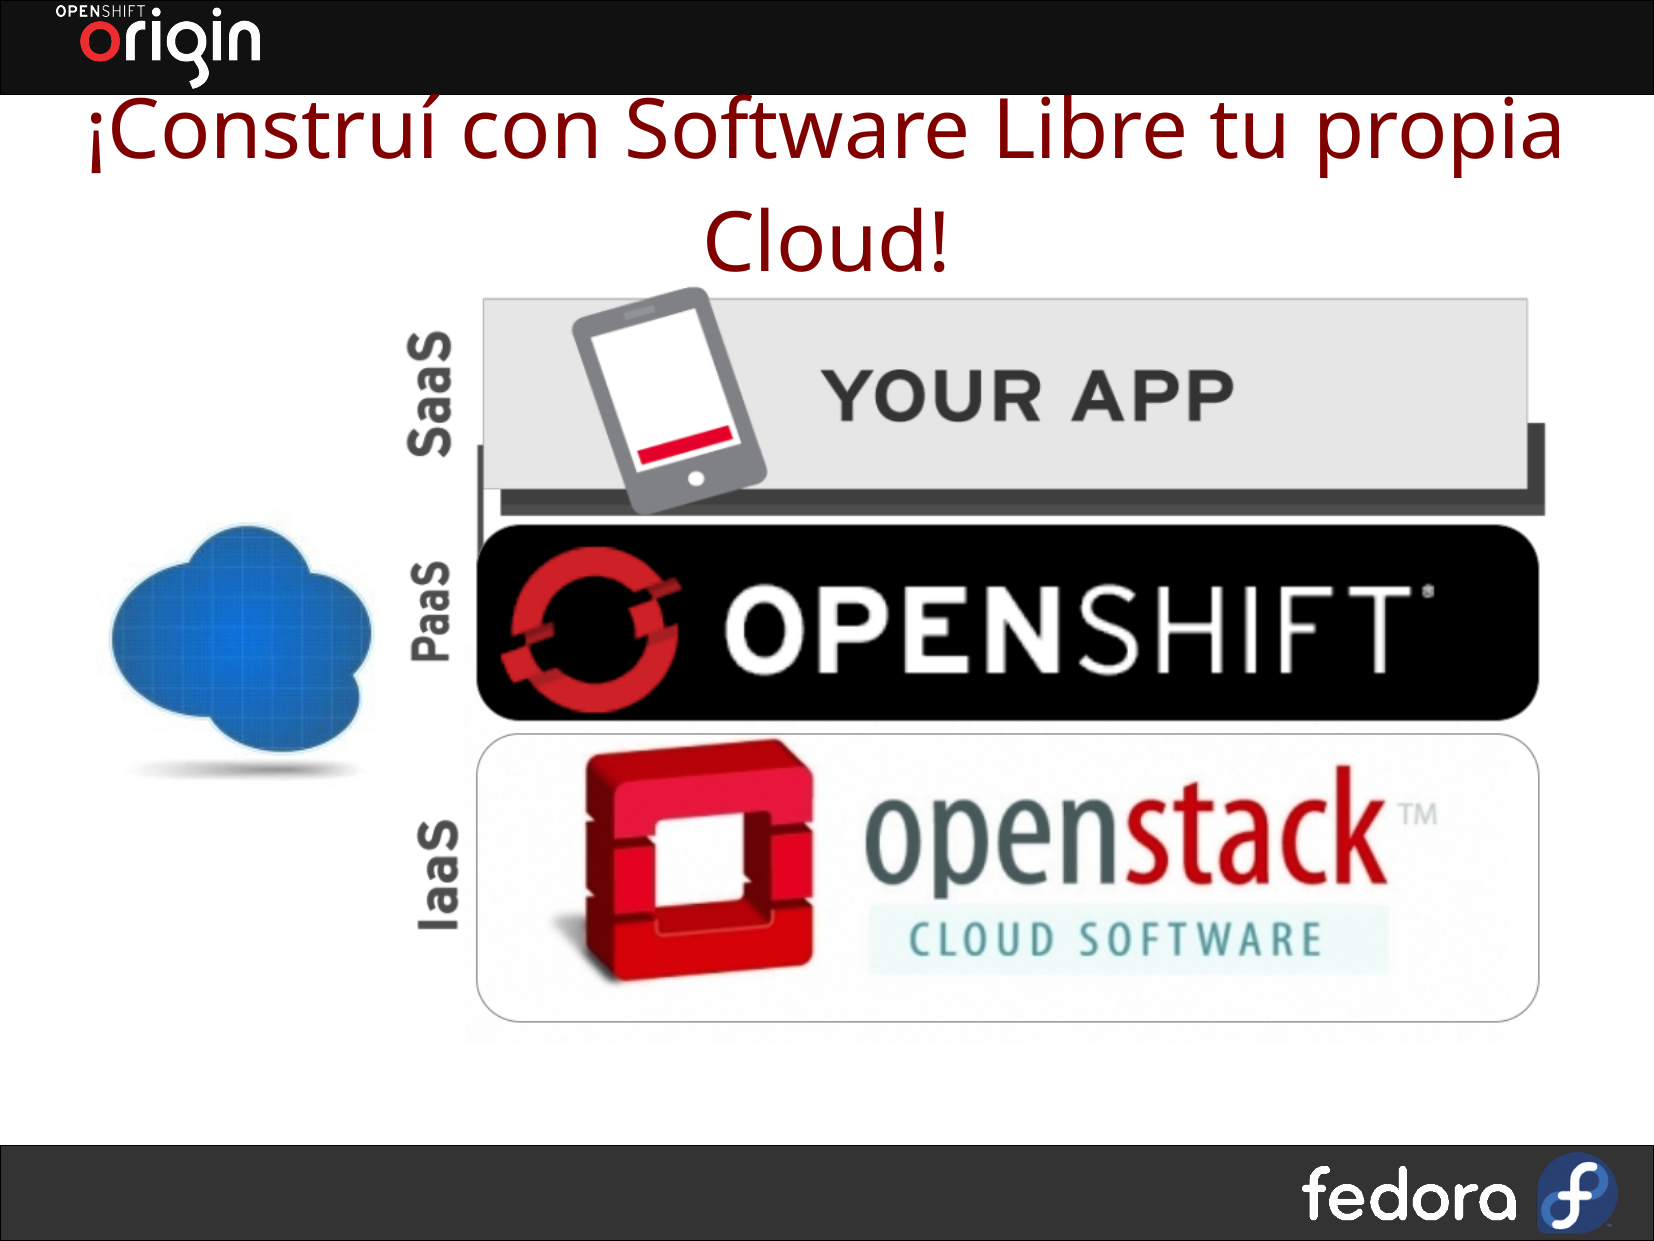

# ¡Construí con Software Libre tu propia Cloud!